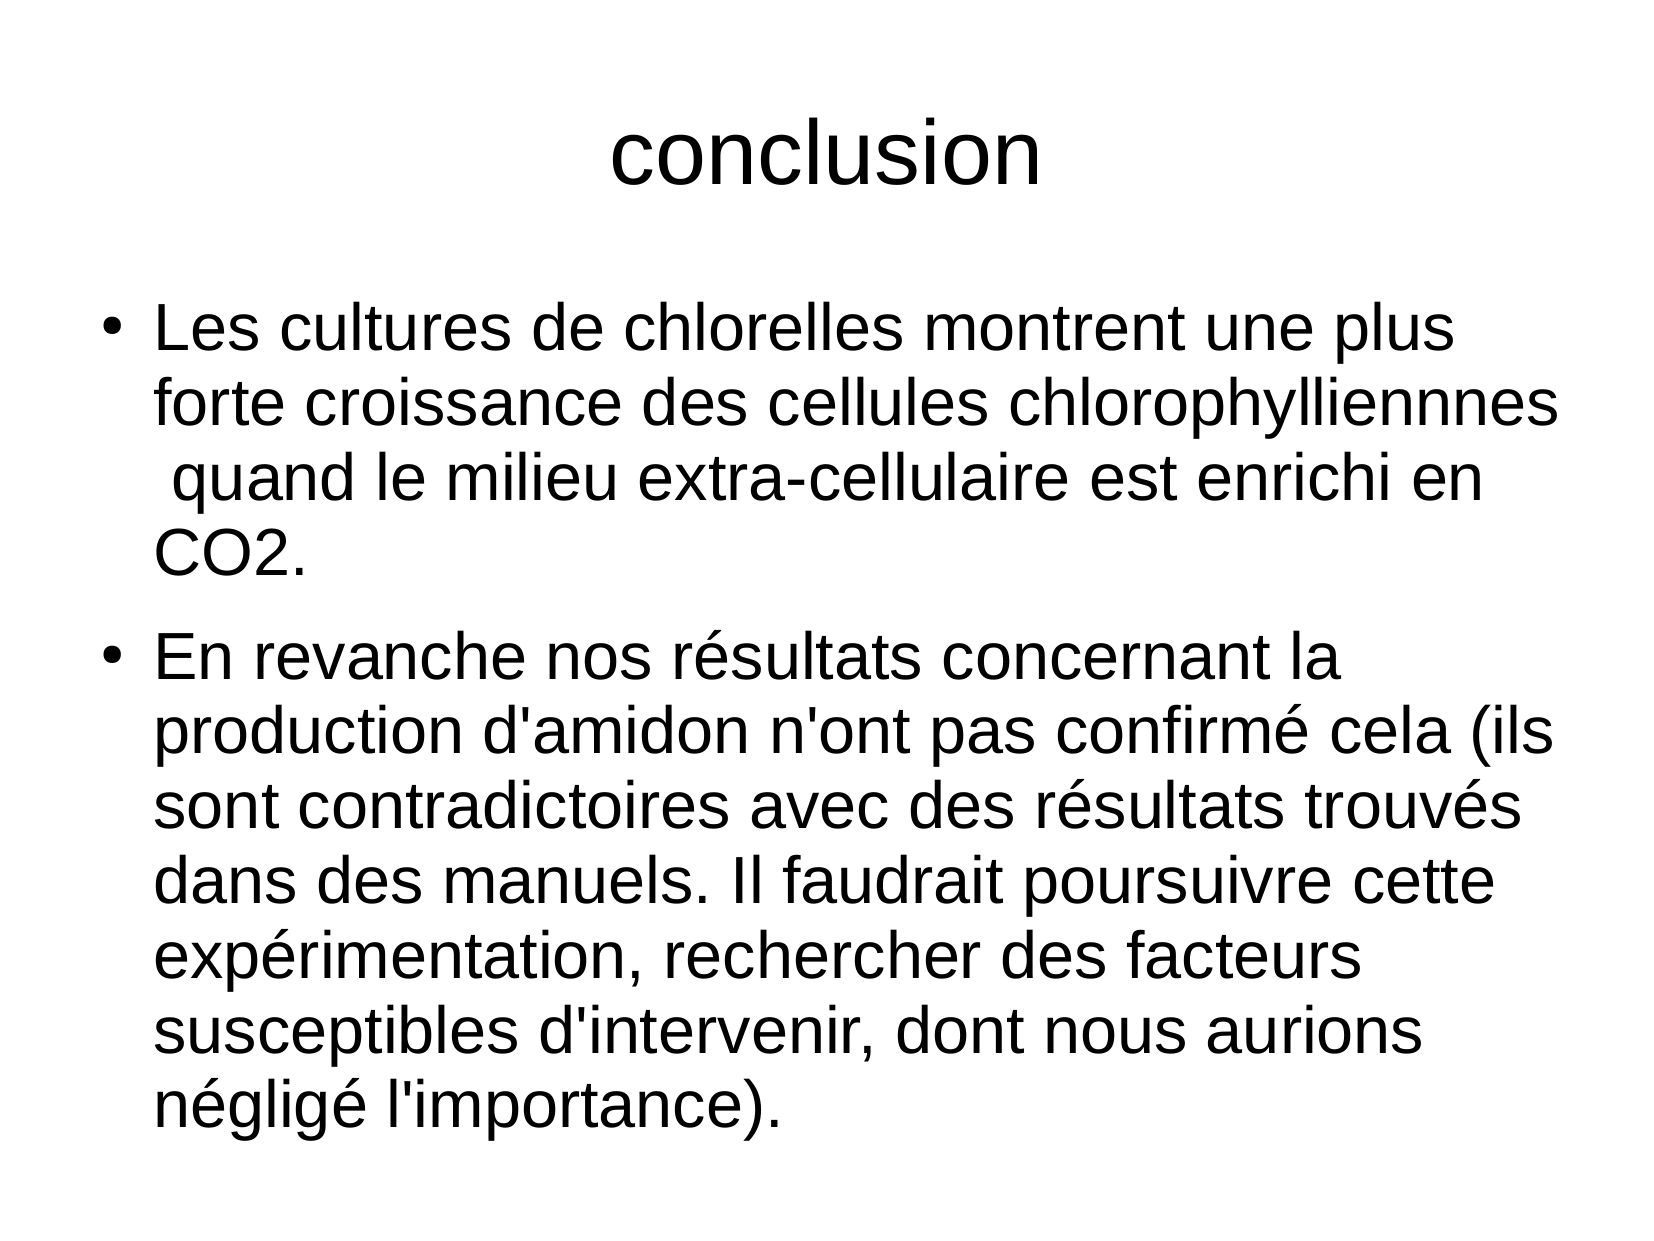

# conclusion
Les cultures de chlorelles montrent une plus forte croissance des cellules chlorophylliennnes quand le milieu extra-cellulaire est enrichi en CO2.
En revanche nos résultats concernant la production d'amidon n'ont pas confirmé cela (ils sont contradictoires avec des résultats trouvés dans des manuels. Il faudrait poursuivre cette expérimentation, rechercher des facteurs susceptibles d'intervenir, dont nous aurions négligé l'importance).